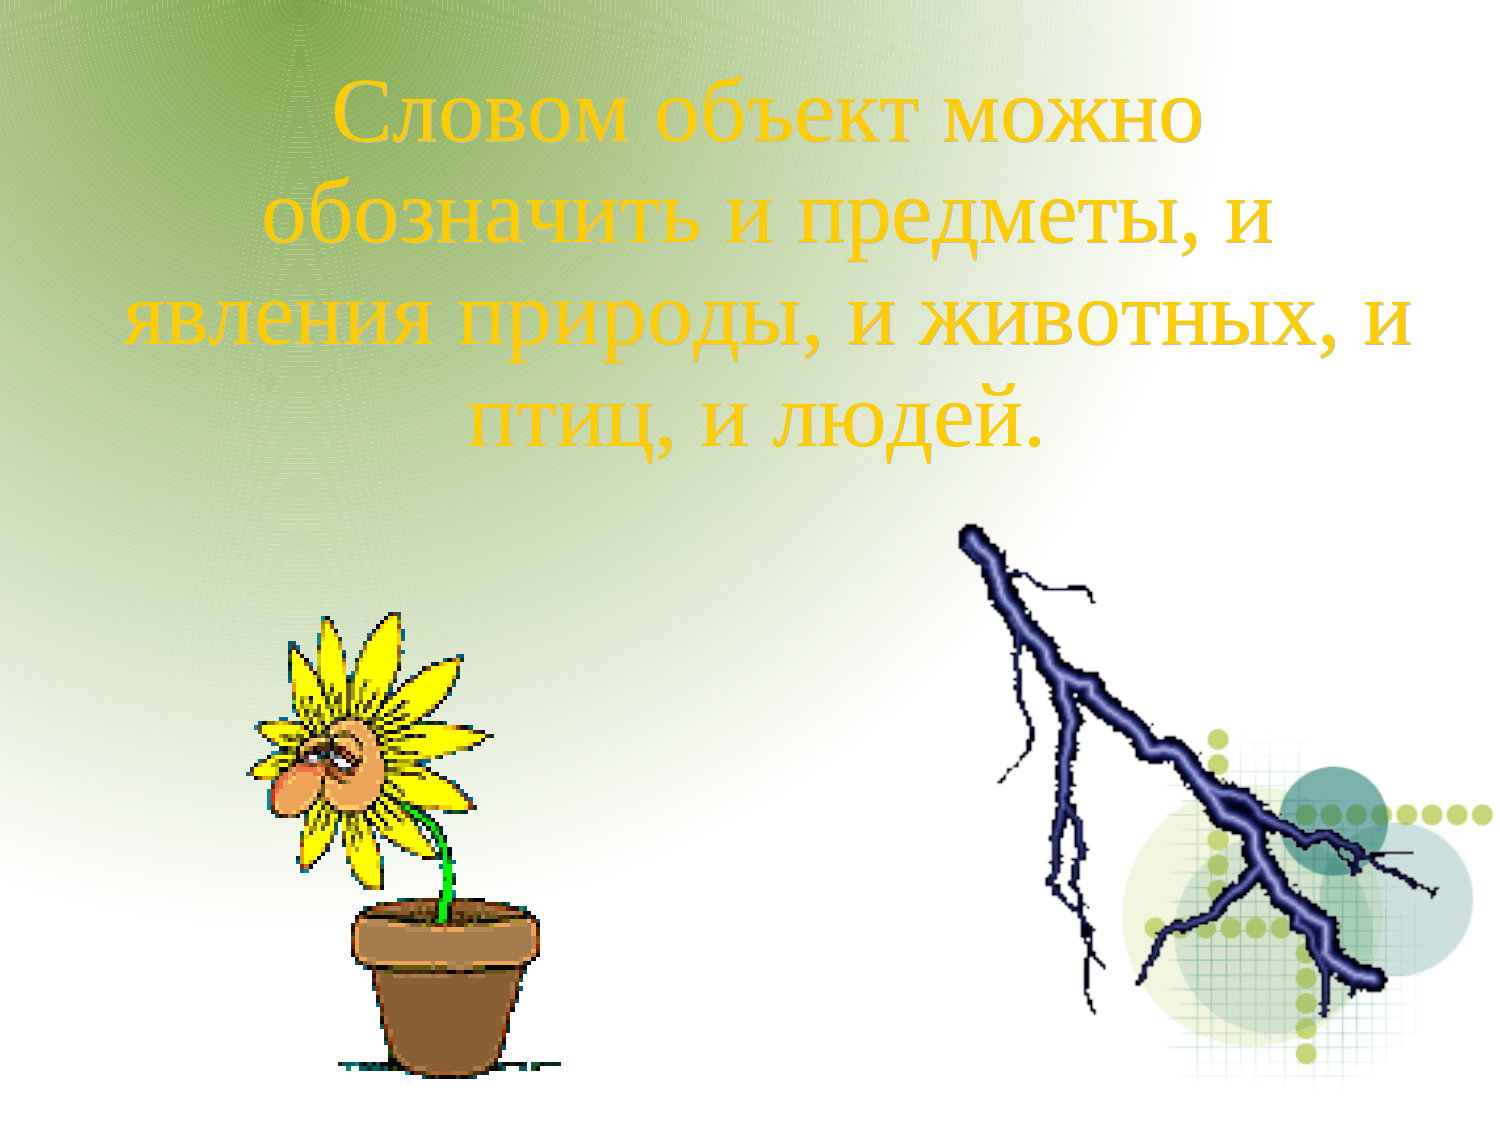

# Словом объект можно обозначить и предметы, и явления природы, и животных, и птиц, и людей.